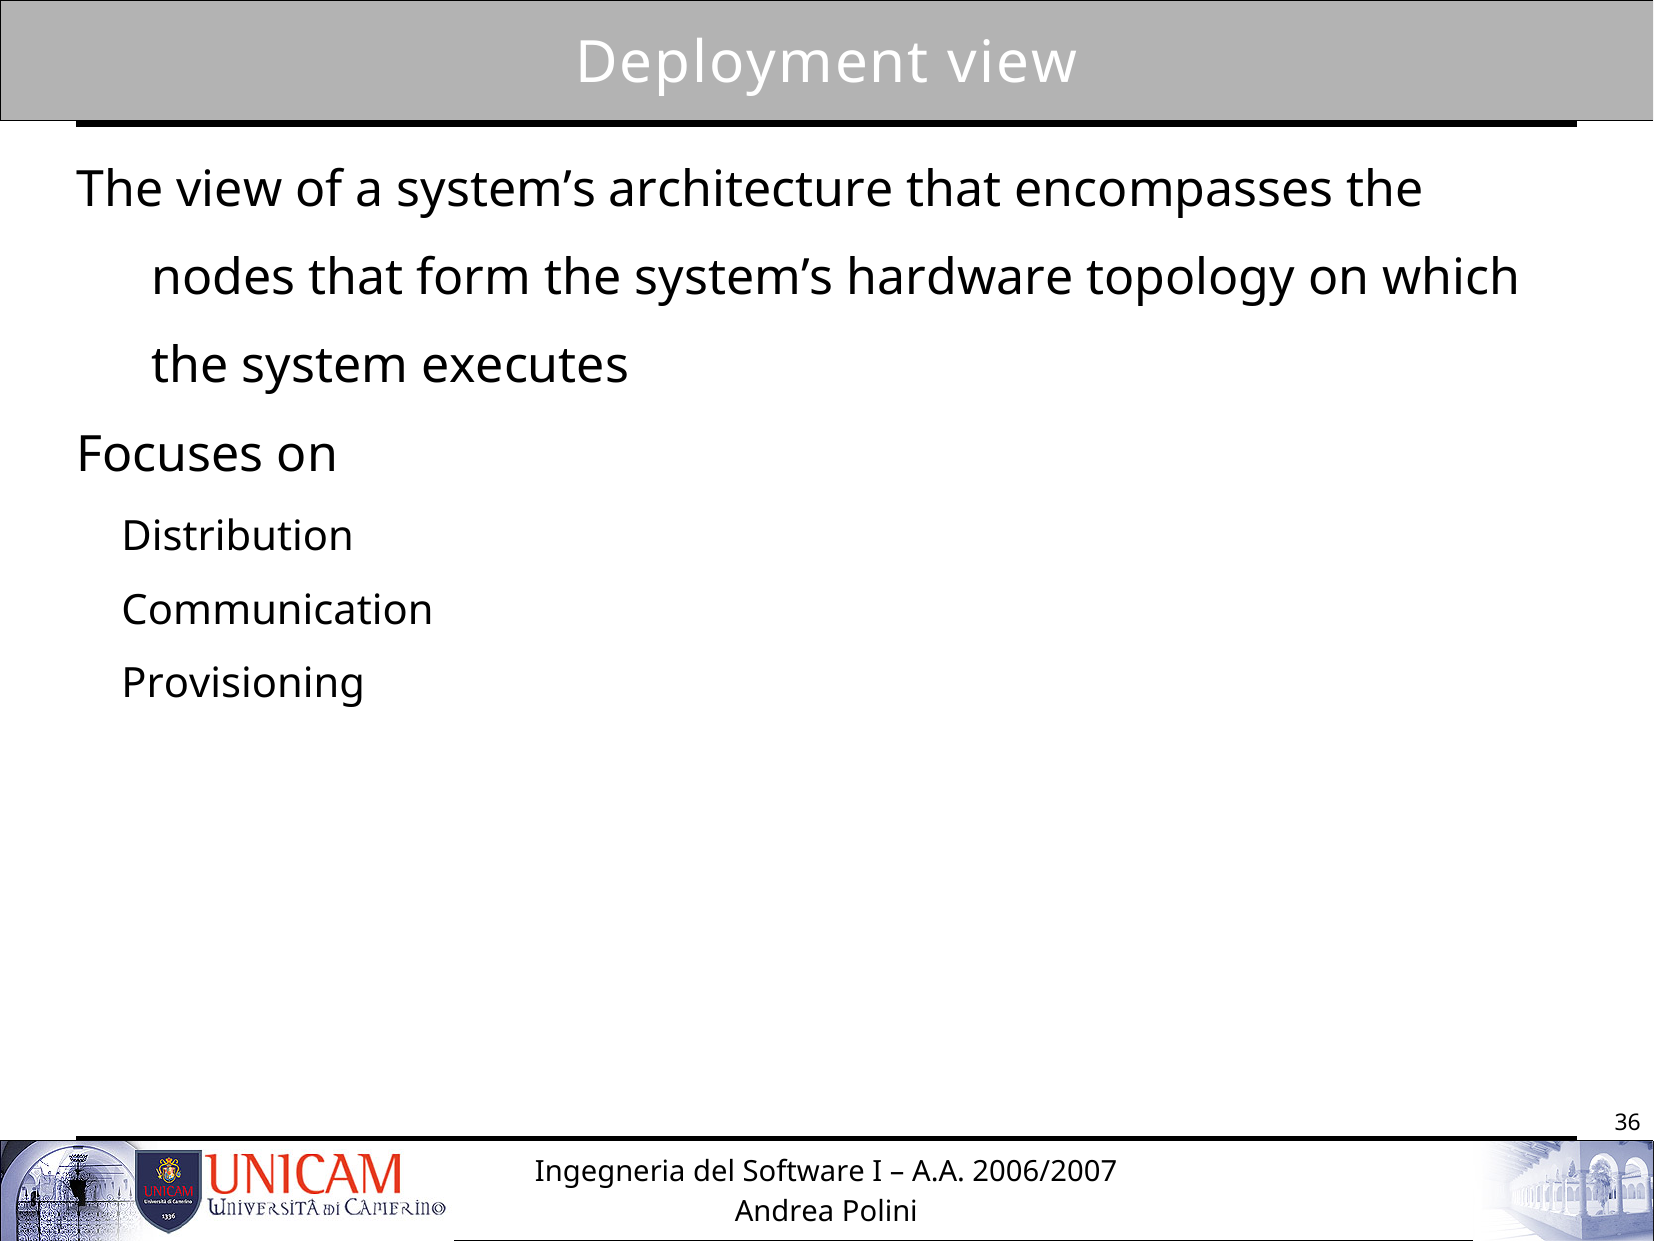

# Deployment view
The view of a system’s architecture that encompasses the nodes that form the system’s hardware topology on which the system executes
Focuses on
Distribution
Communication
Provisioning
36